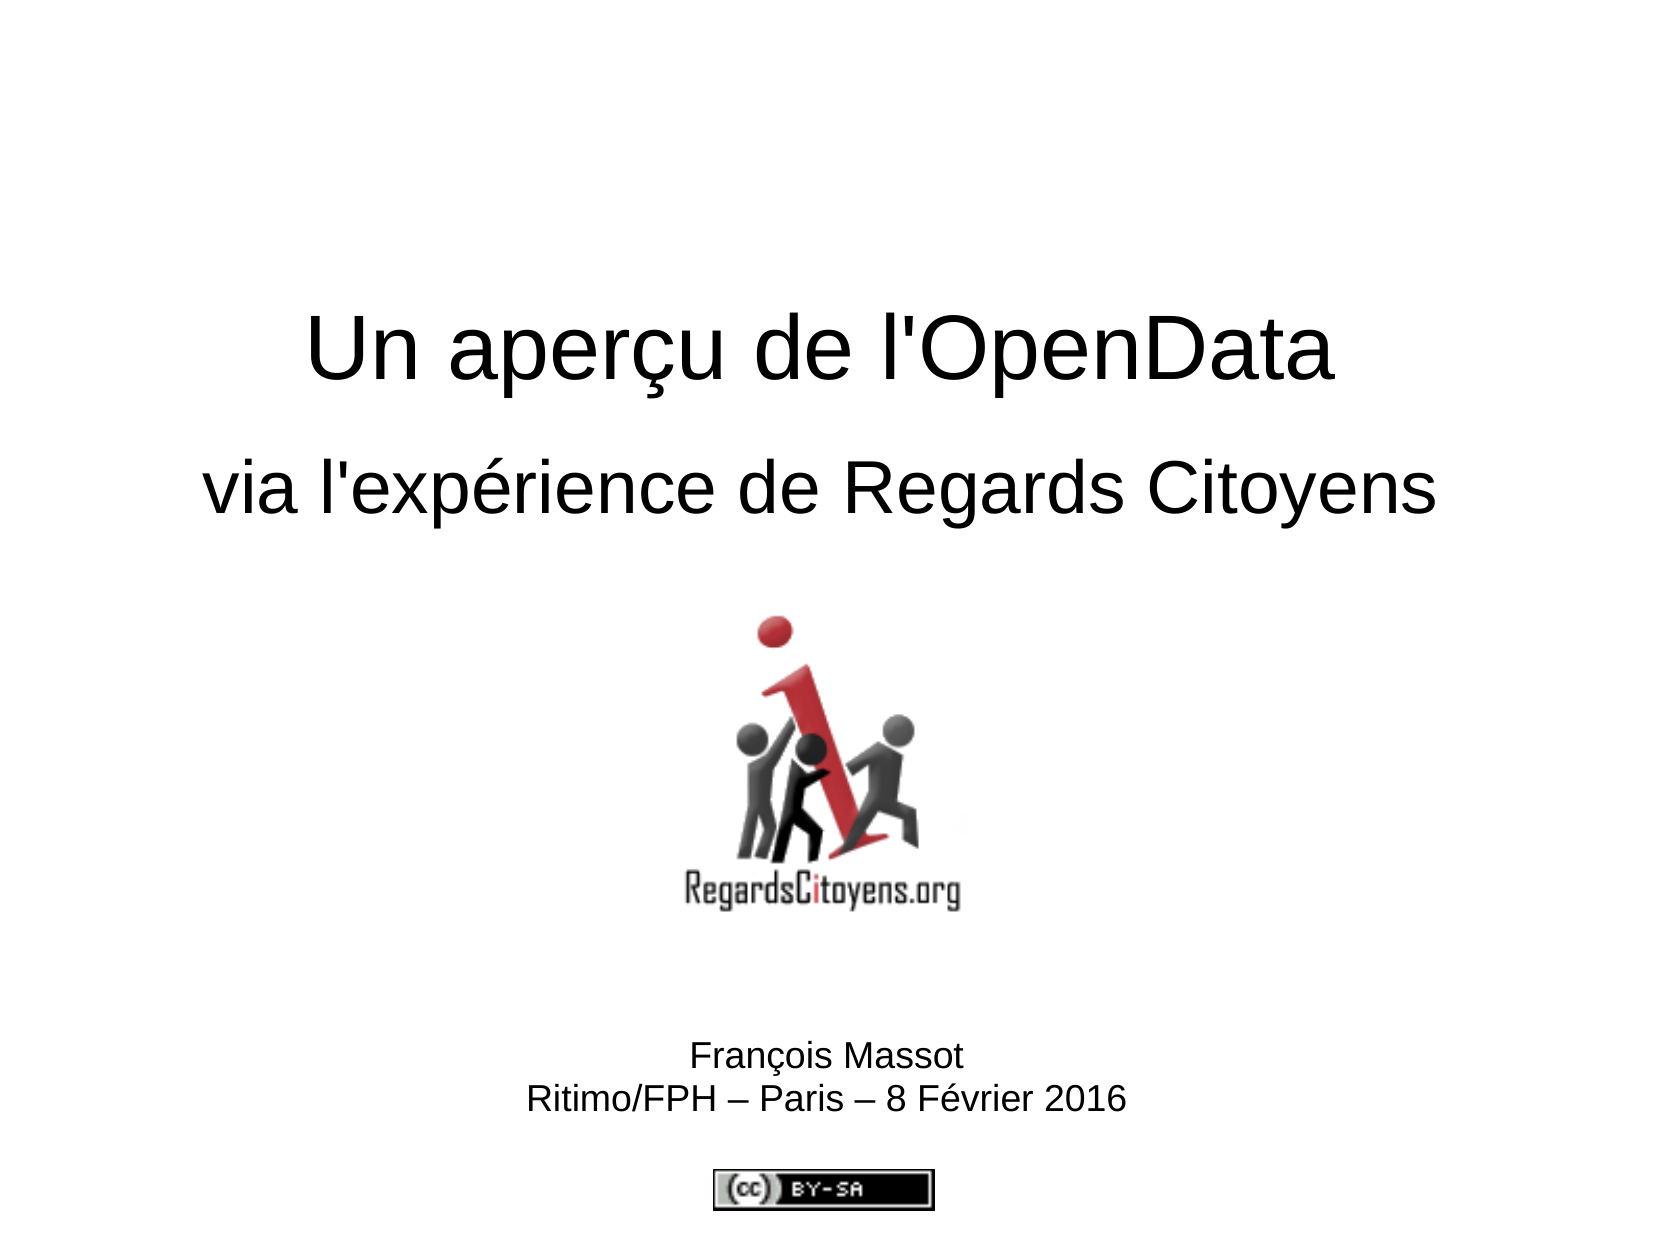

# Un aperçu de l'OpenData via l'expérience de Regards Citoyens
François Massot
Ritimo/FPH – Paris – 8 Février 2016